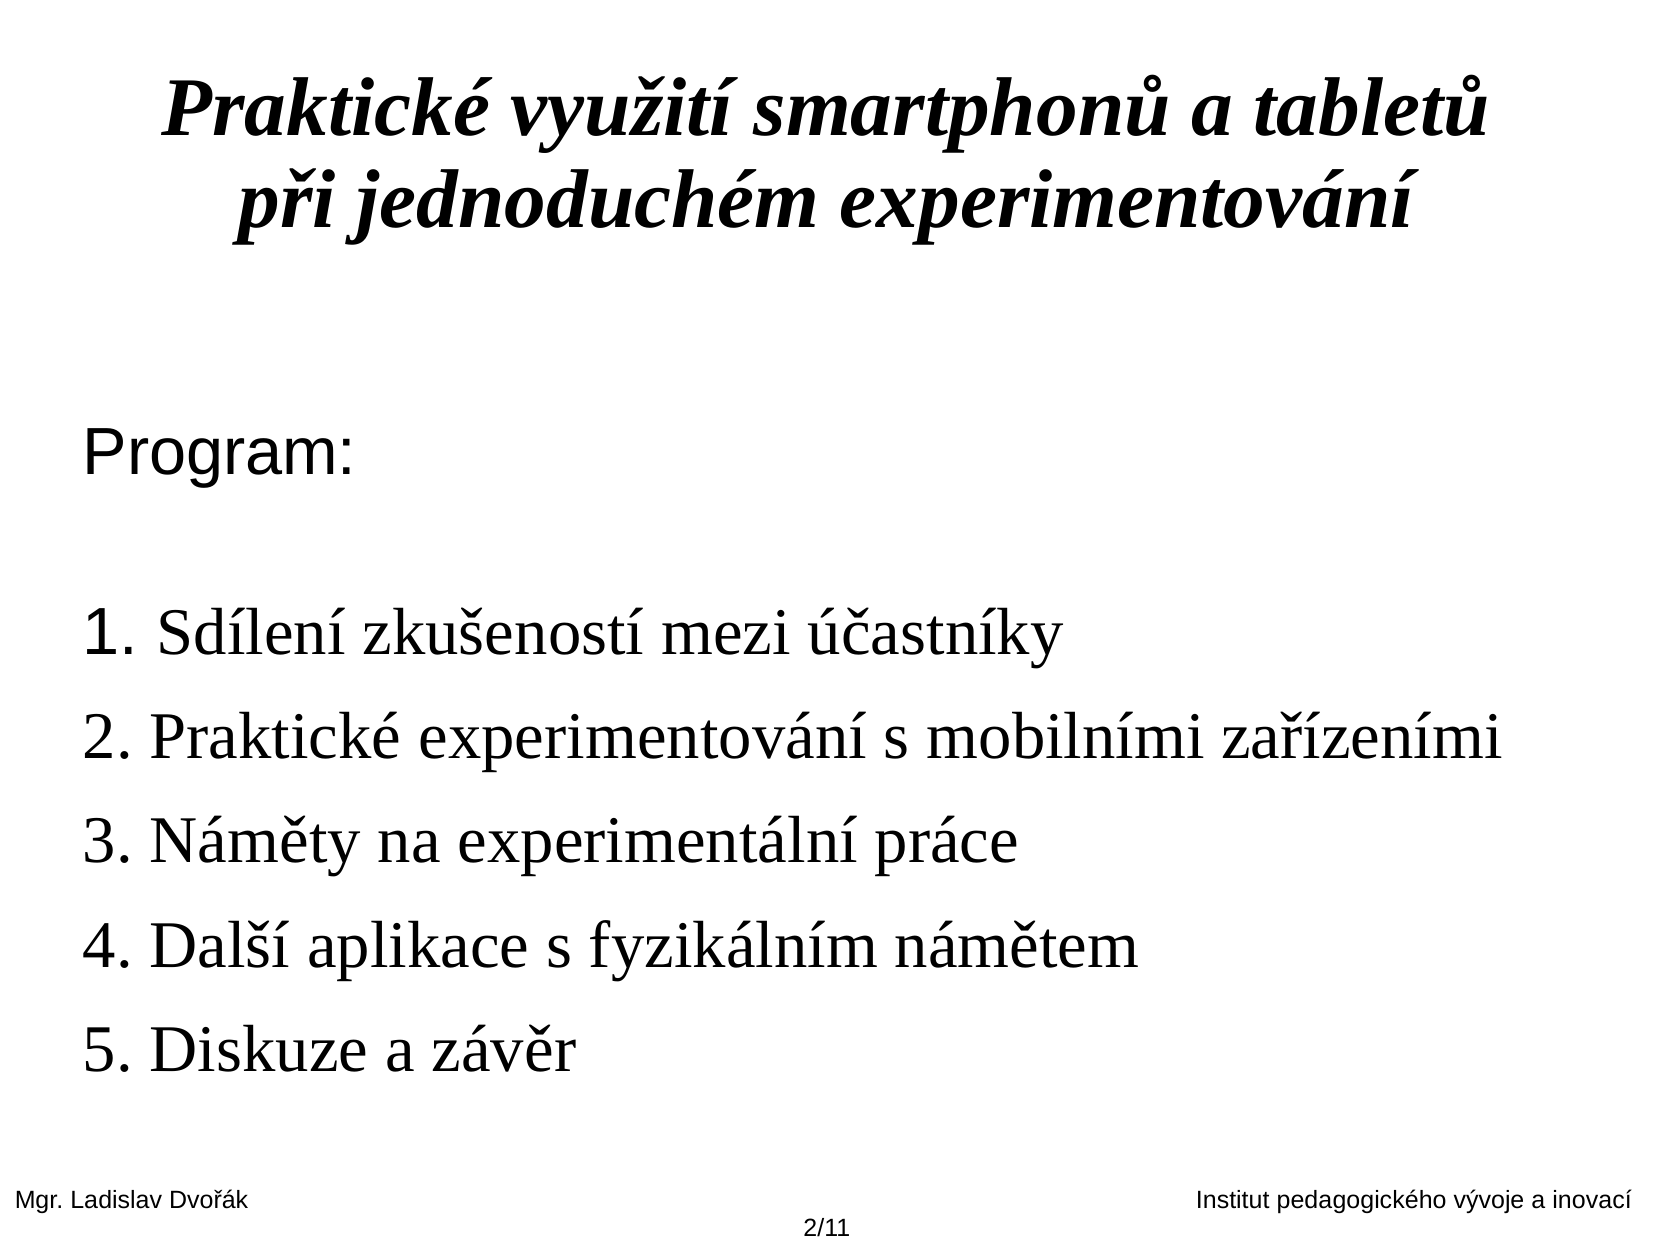

# Praktické využití smartphonů a tabletů při jednoduchém experimentování
Program:
 Sdílení zkušeností mezi účastníky
 Praktické experimentování s mobilními zařízeními
 Náměty na experimentální práce
 Další aplikace s fyzikálním námětem
 Diskuze a závěr
Mgr. Ladislav Dvořák													Institut pedagogického vývoje a inovací